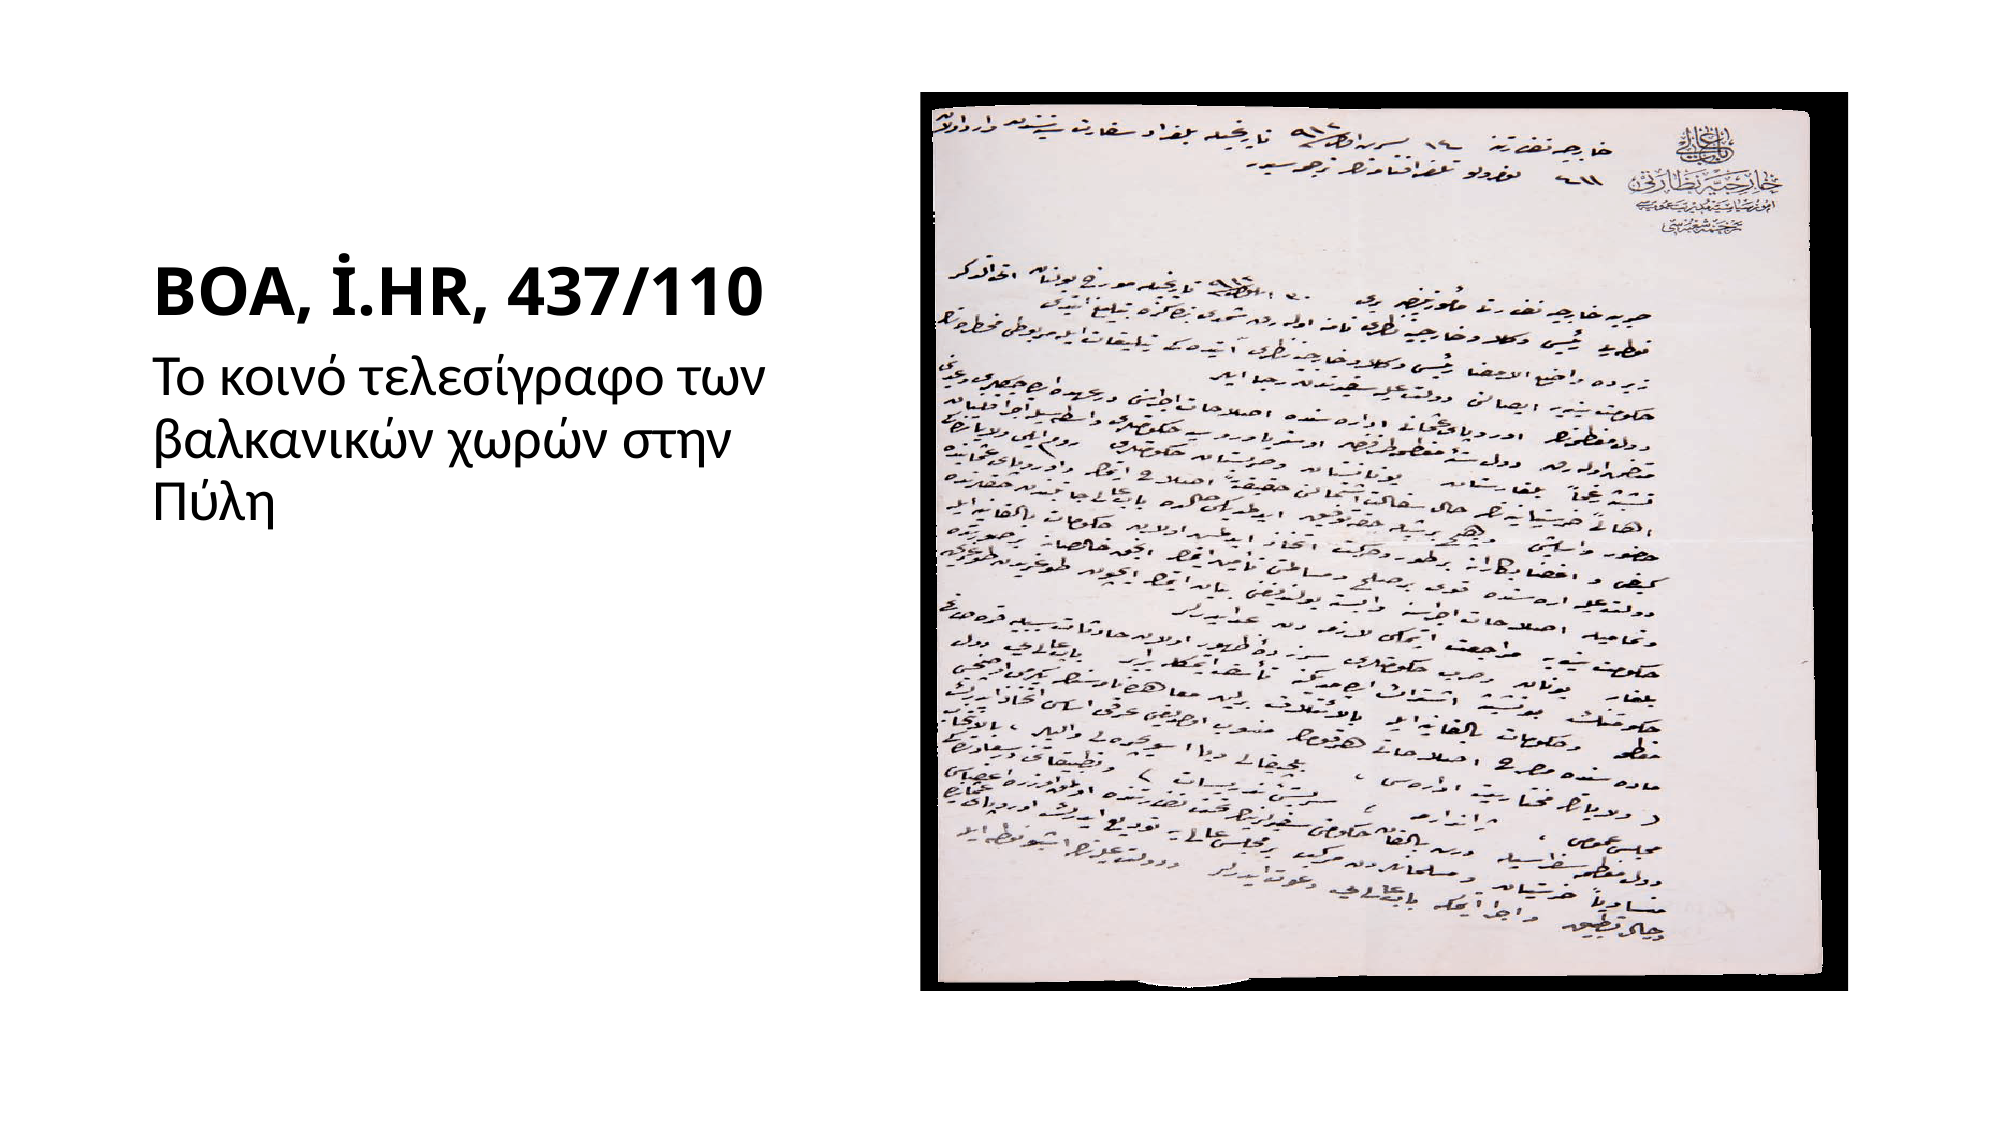

# ΒΟΑ, İ.HR, 437/110
Το κοινό τελεσίγραφο των βαλκανικών χωρών στην Πύλη